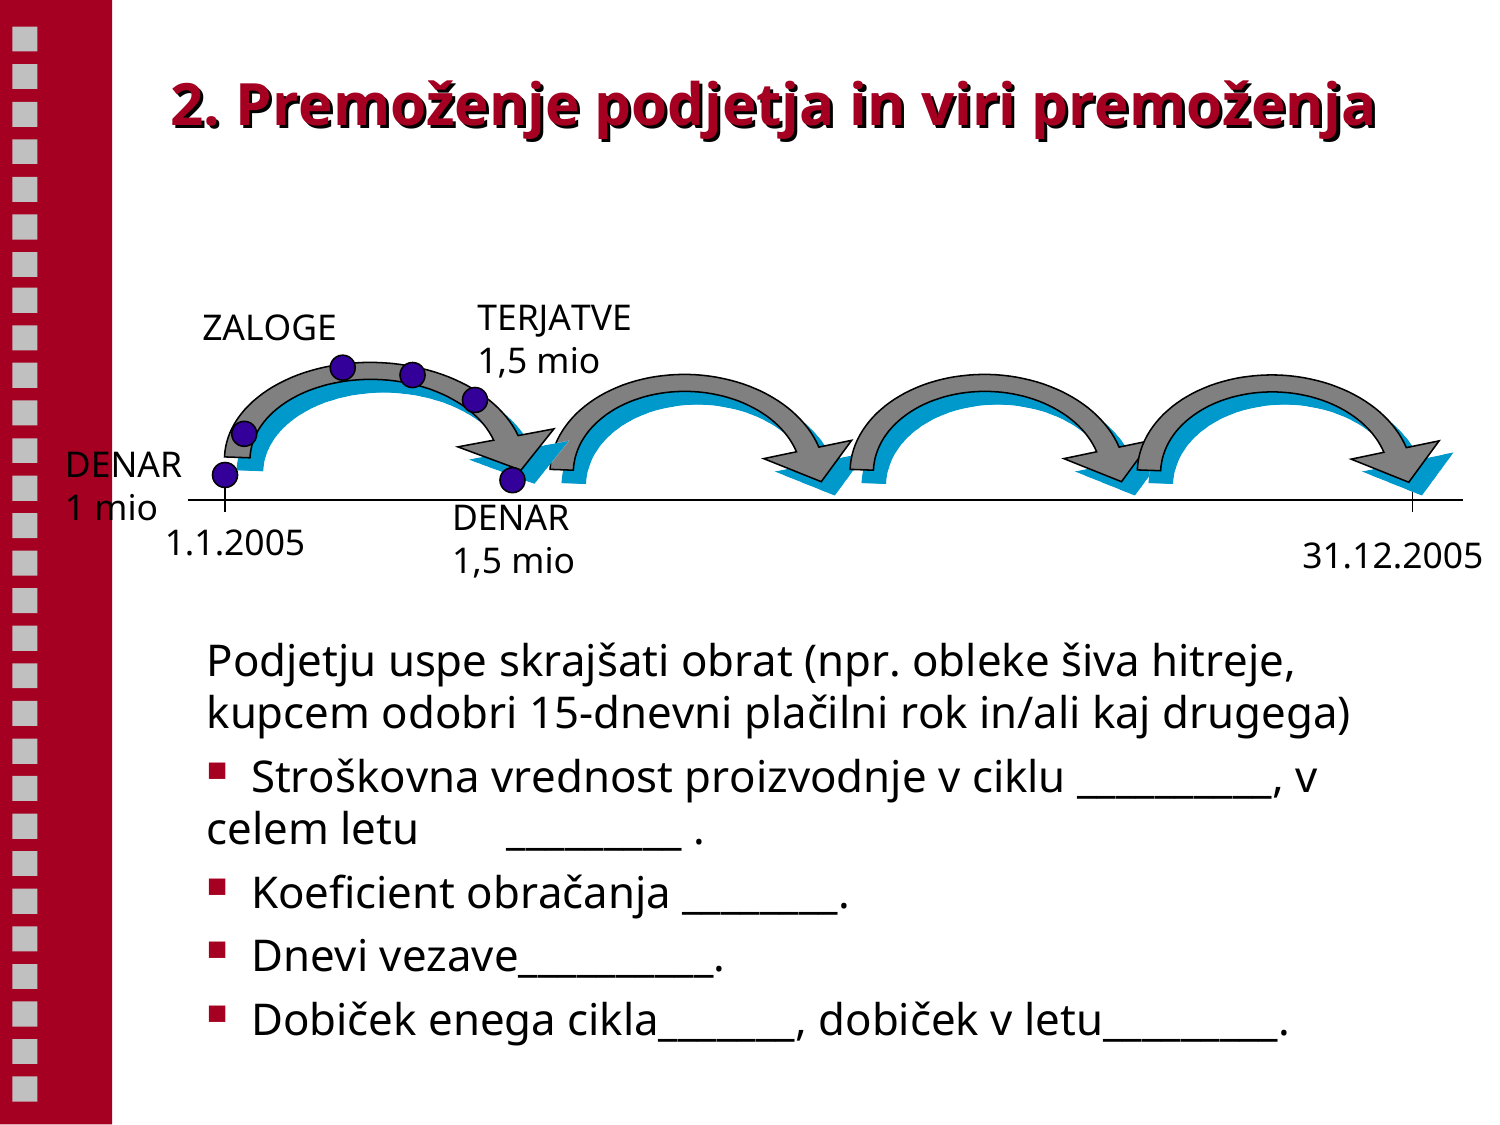

2. Premoženje podjetja in viri premoženja
TERJATVE 1,5 mio
ZALOGE
DENAR
1 mio
1.1.2005
DENAR
1,5 mio
31.12.2005
# Podjetju uspe skrajšati obrat (npr. obleke šiva hitreje, kupcem odobri 15-dnevni plačilni rok in/ali kaj drugega)
 Stroškovna vrednost proizvodnje v ciklu __________, v celem letu 	_________ .
 Koeficient obračanja ________.
 Dnevi vezave__________.
 Dobiček enega cikla_______, dobiček v letu_________.